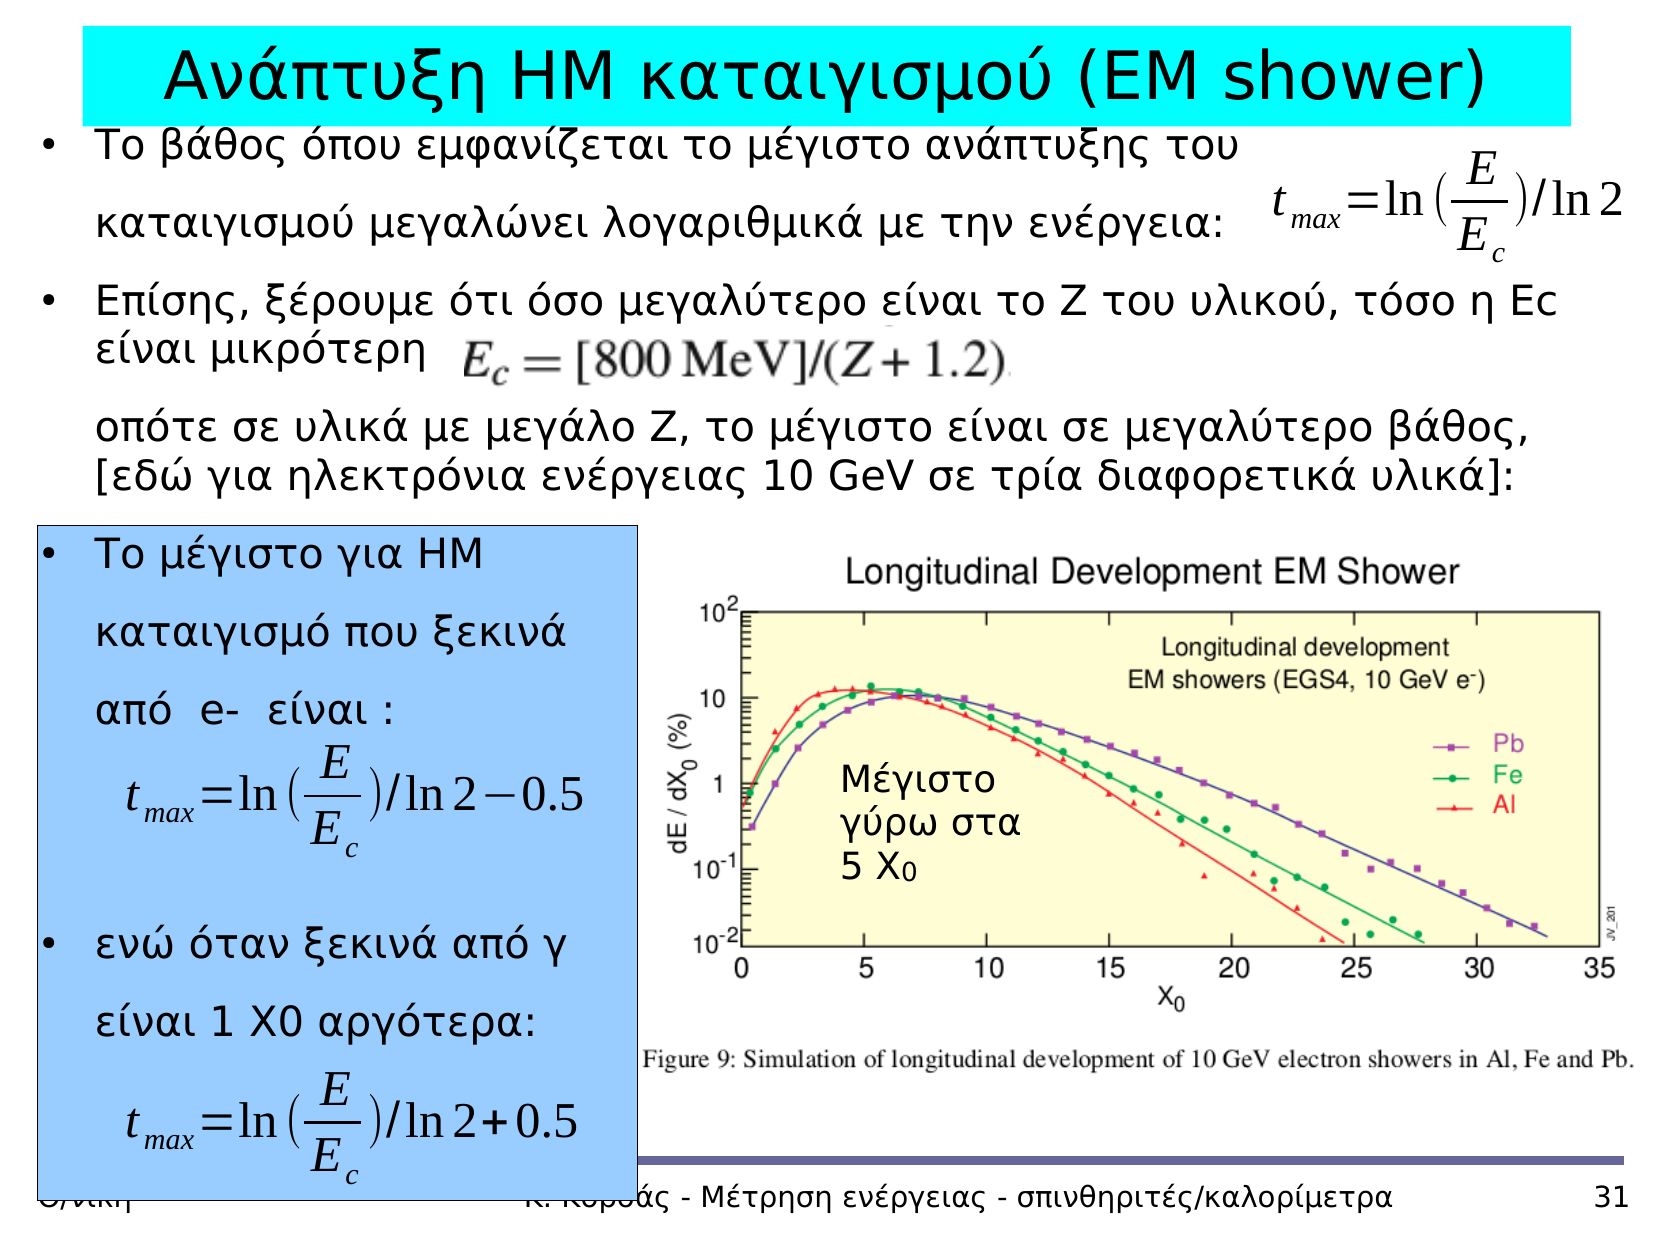

# Ανάπτυξη HM καταιγισμού (ΕΜ shower)
Το βάθος όπου εμφανίζεται το μέγιστο ανάπτυξης του
καταιγισμού μεγαλώνει λογαριθμικά με την ενέργεια:
Επίσης, ξέρουμε ότι όσο μεγαλύτερο είναι το Ζ του υλικού, τόσο η Ec είναι μικρότερη
οπότε σε υλικά με μεγάλο Ζ, το μέγιστο είναι σε μεγαλύτερο βάθος, [εδώ για ηλεκτρόνια ενέργειας 10 GeV σε τρία διαφορετικά υλικά]:
Το μέγιστο για ΗΜ
καταιγισμό που ξεκινά
από e- είναι :
ενώ όταν ξεκινά από γ
είναι 1 Χ0 αργότερα:
Μέγιστο
γύρω στα
5 X0
Θ/νίκη
Κ. Κορδάς - Μέτρηση ενέργειας - σπινθηριτές/καλορίμετρα
31